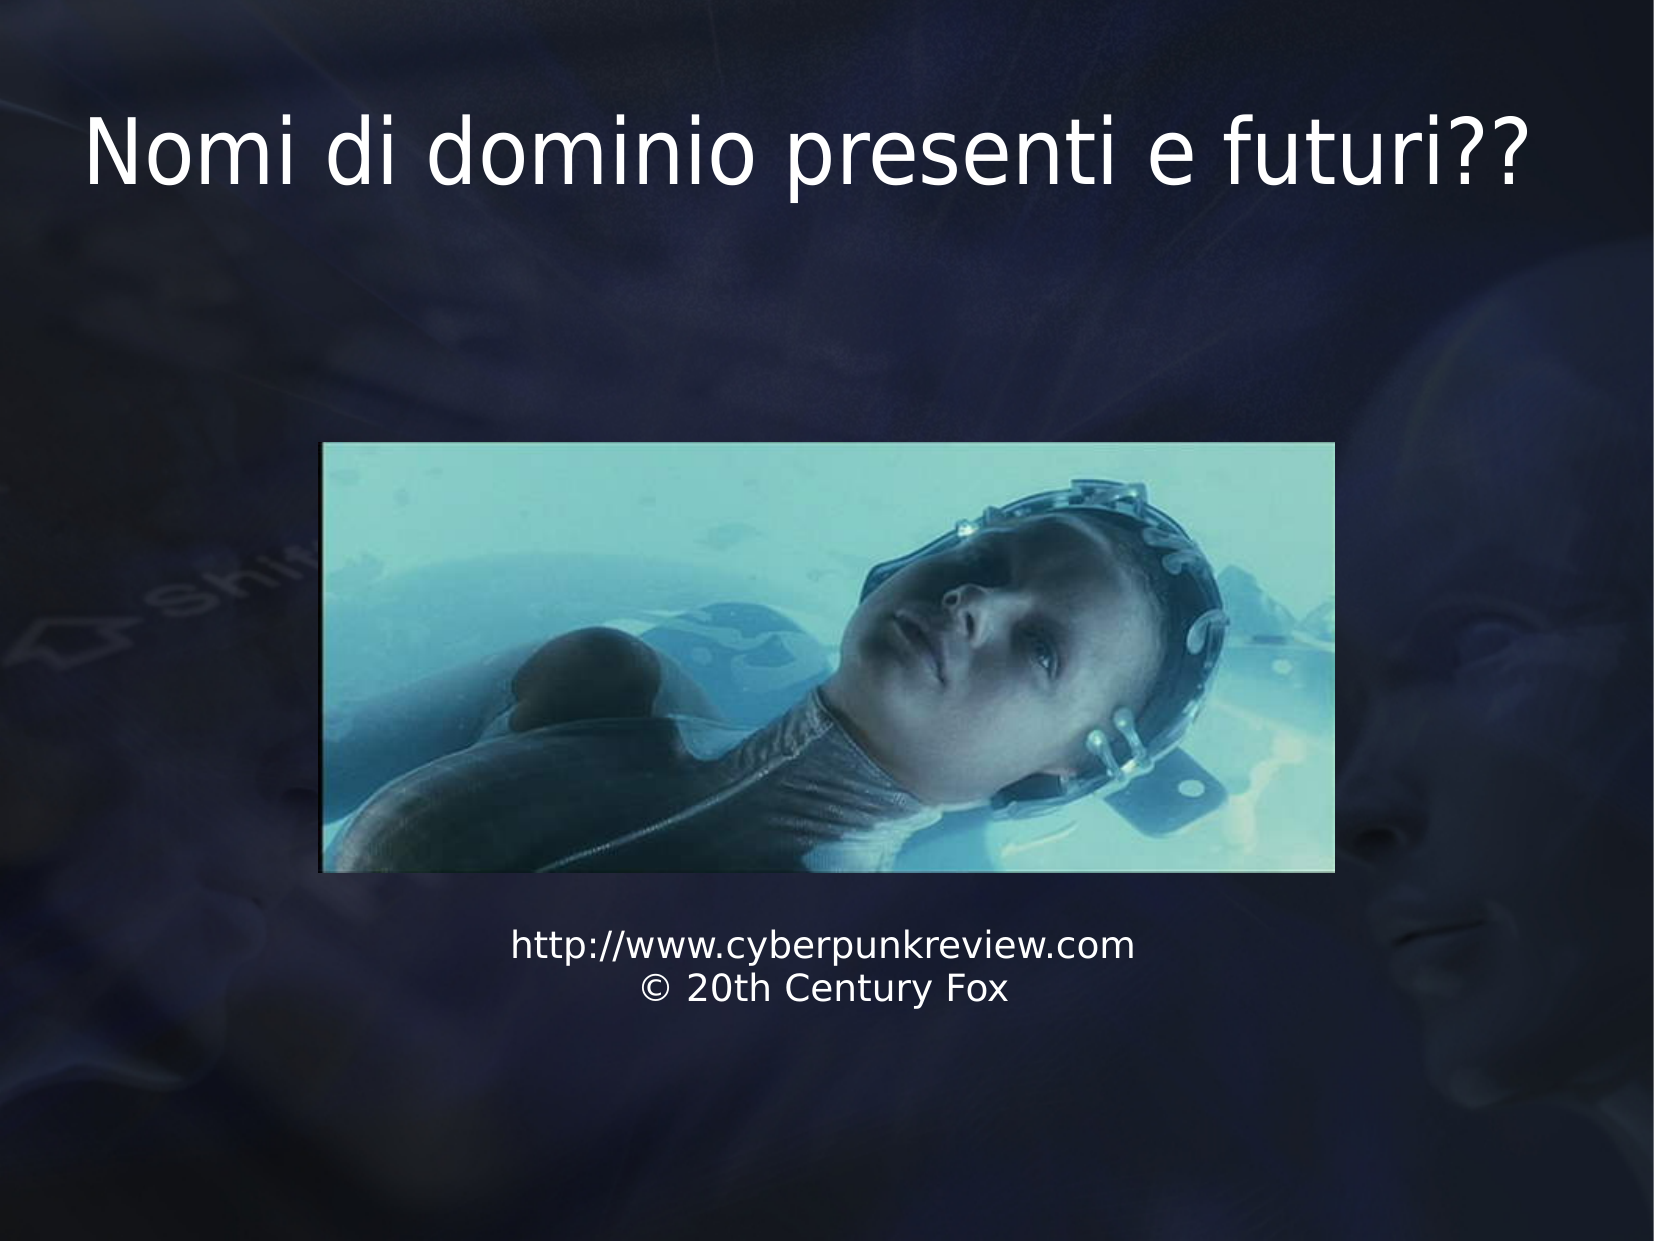

# Nomi di dominio presenti e futuri??
http://www.cyberpunkreview.com
© 20th Century Fox